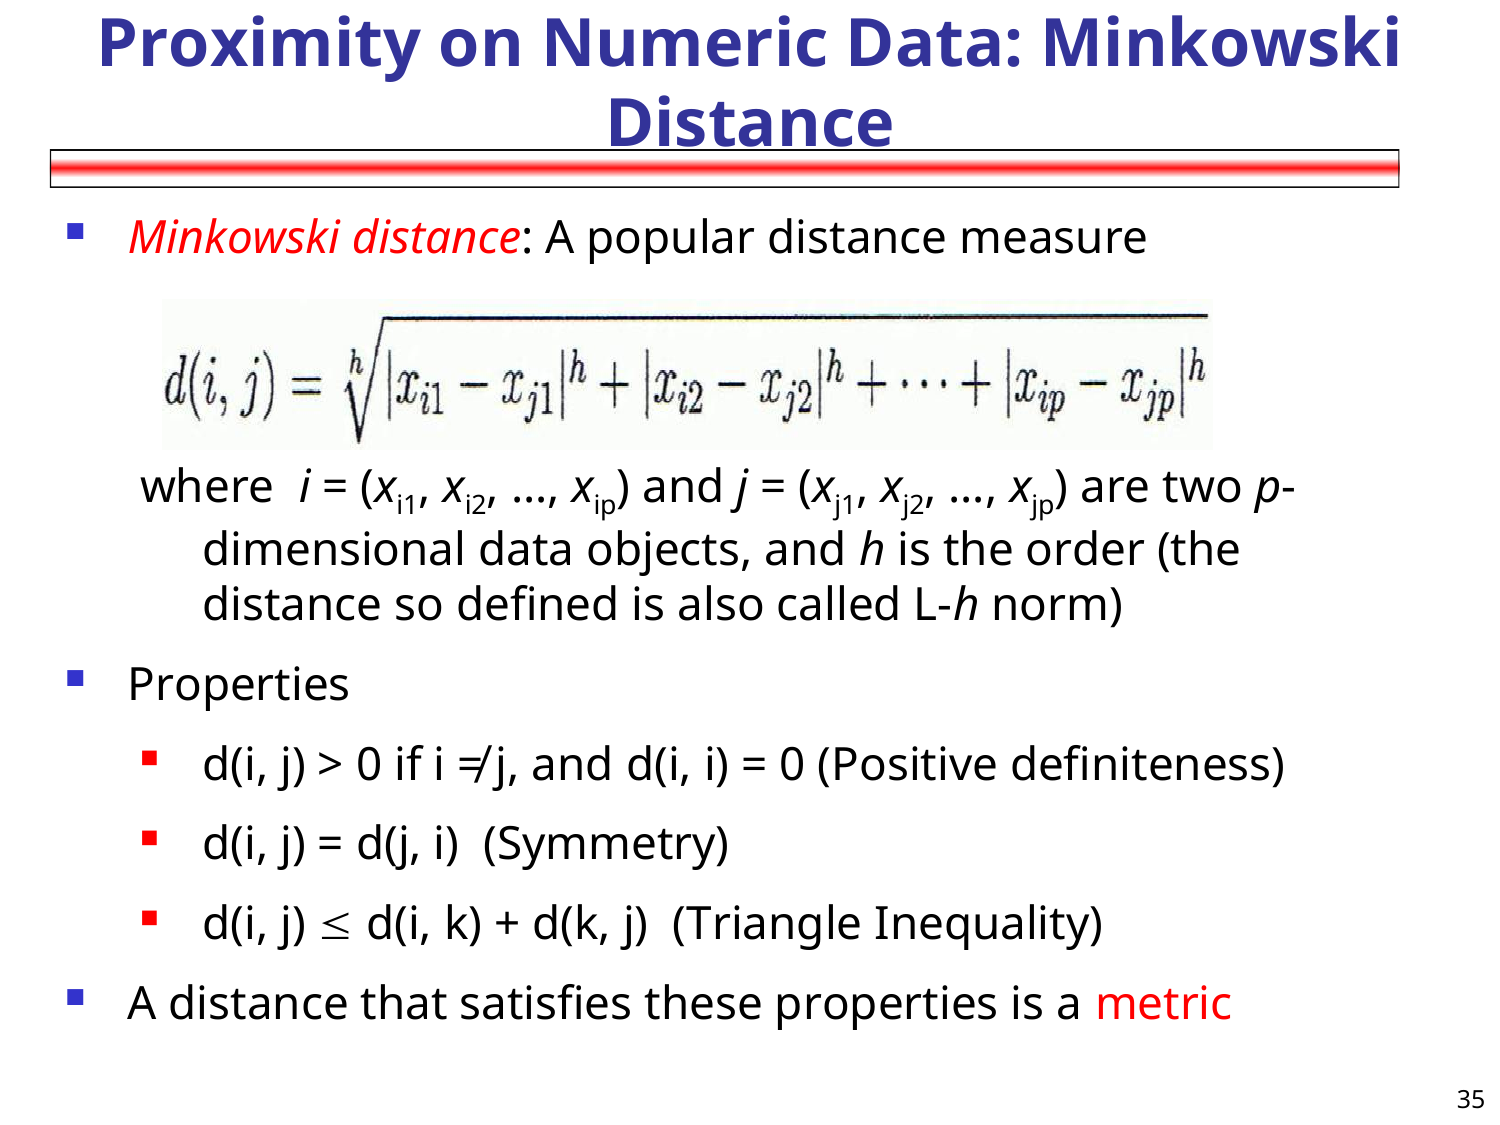

# Proximity on Numeric Data: Minkowski Distance
Minkowski distance: A popular distance measure
where i = (xi1, xi2, …, xip) and j = (xj1, xj2, …, xjp) are two p-dimensional data objects, and h is the order (the distance so defined is also called L-h norm)
Properties
d(i, j) > 0 if i ≠ j, and d(i, i) = 0 (Positive definiteness)
d(i, j) = d(j, i) (Symmetry)
d(i, j)  d(i, k) + d(k, j) (Triangle Inequality)
A distance that satisfies these properties is a metric